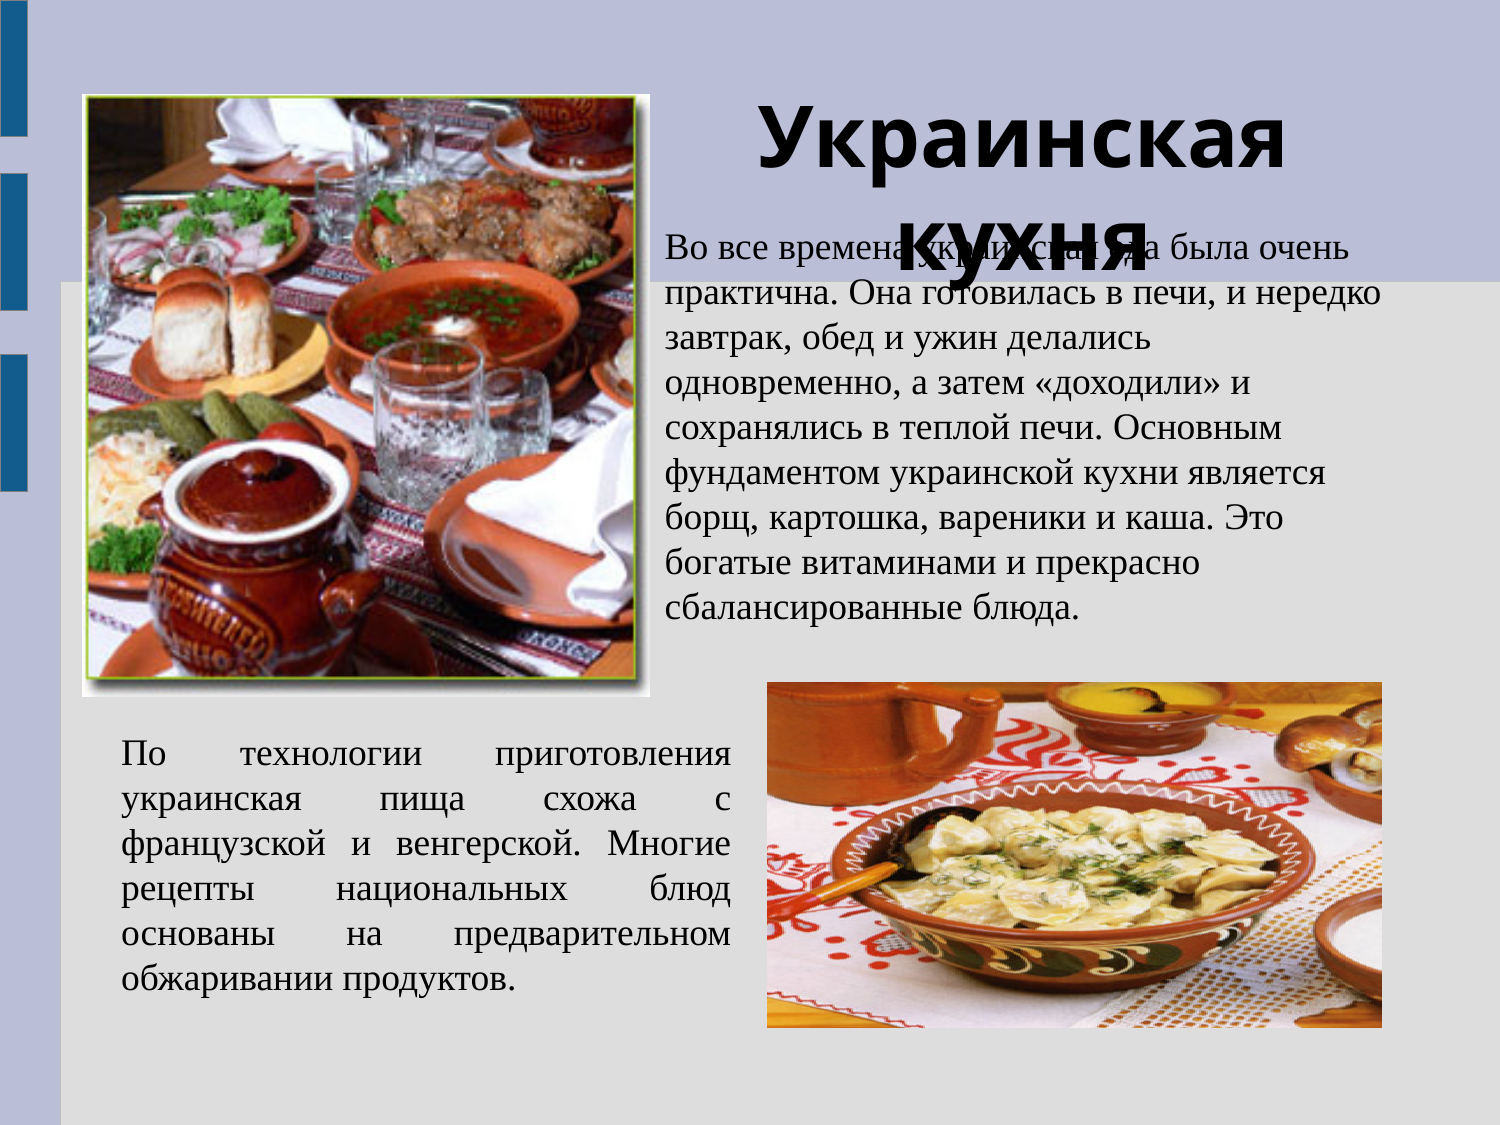

# Украинская кухня
Во все времена украинская еда была очень практична. Она готовилась в печи, и нередко завтрак, обед и ужин делались одновременно, а затем «доходили» и сохранялись в теплой печи. Основным фундаментом украинской кухни является борщ, картошка, вареники и каша. Это богатые витаминами и прекрасно сбалансированные блюда.
По технологии приготовления украинская пища схожа с французской и венгерской. Многие рецепты национальных блюд основаны на предварительном обжаривании продуктов.